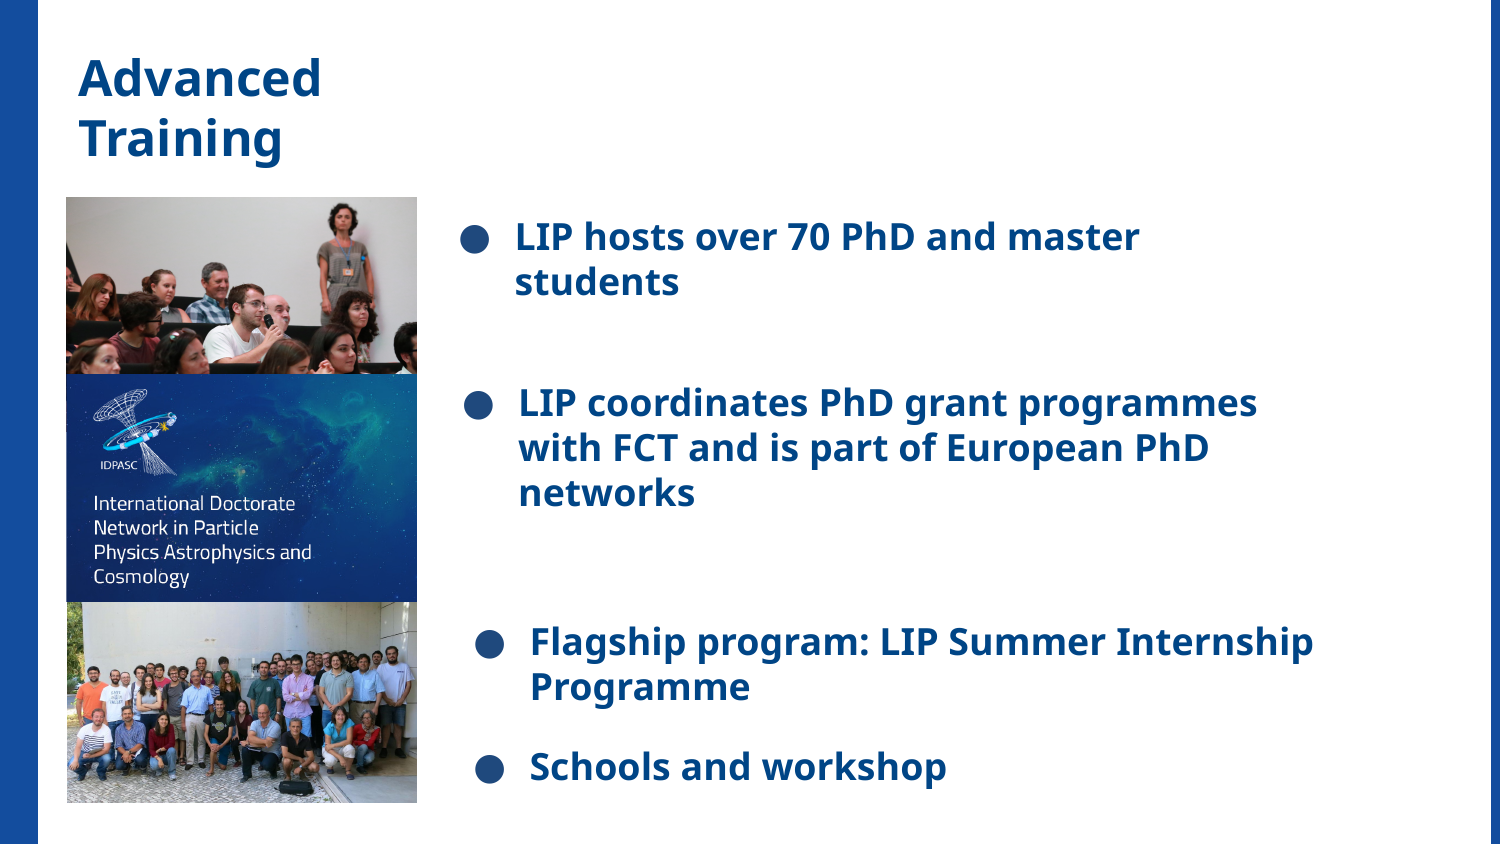

Advanced Training
LIP hosts over 70 PhD and master students
LIP coordinates PhD grant programmes with FCT and is part of European PhD networks
Flagship program: LIP Summer Internship Programme
Schools and workshop